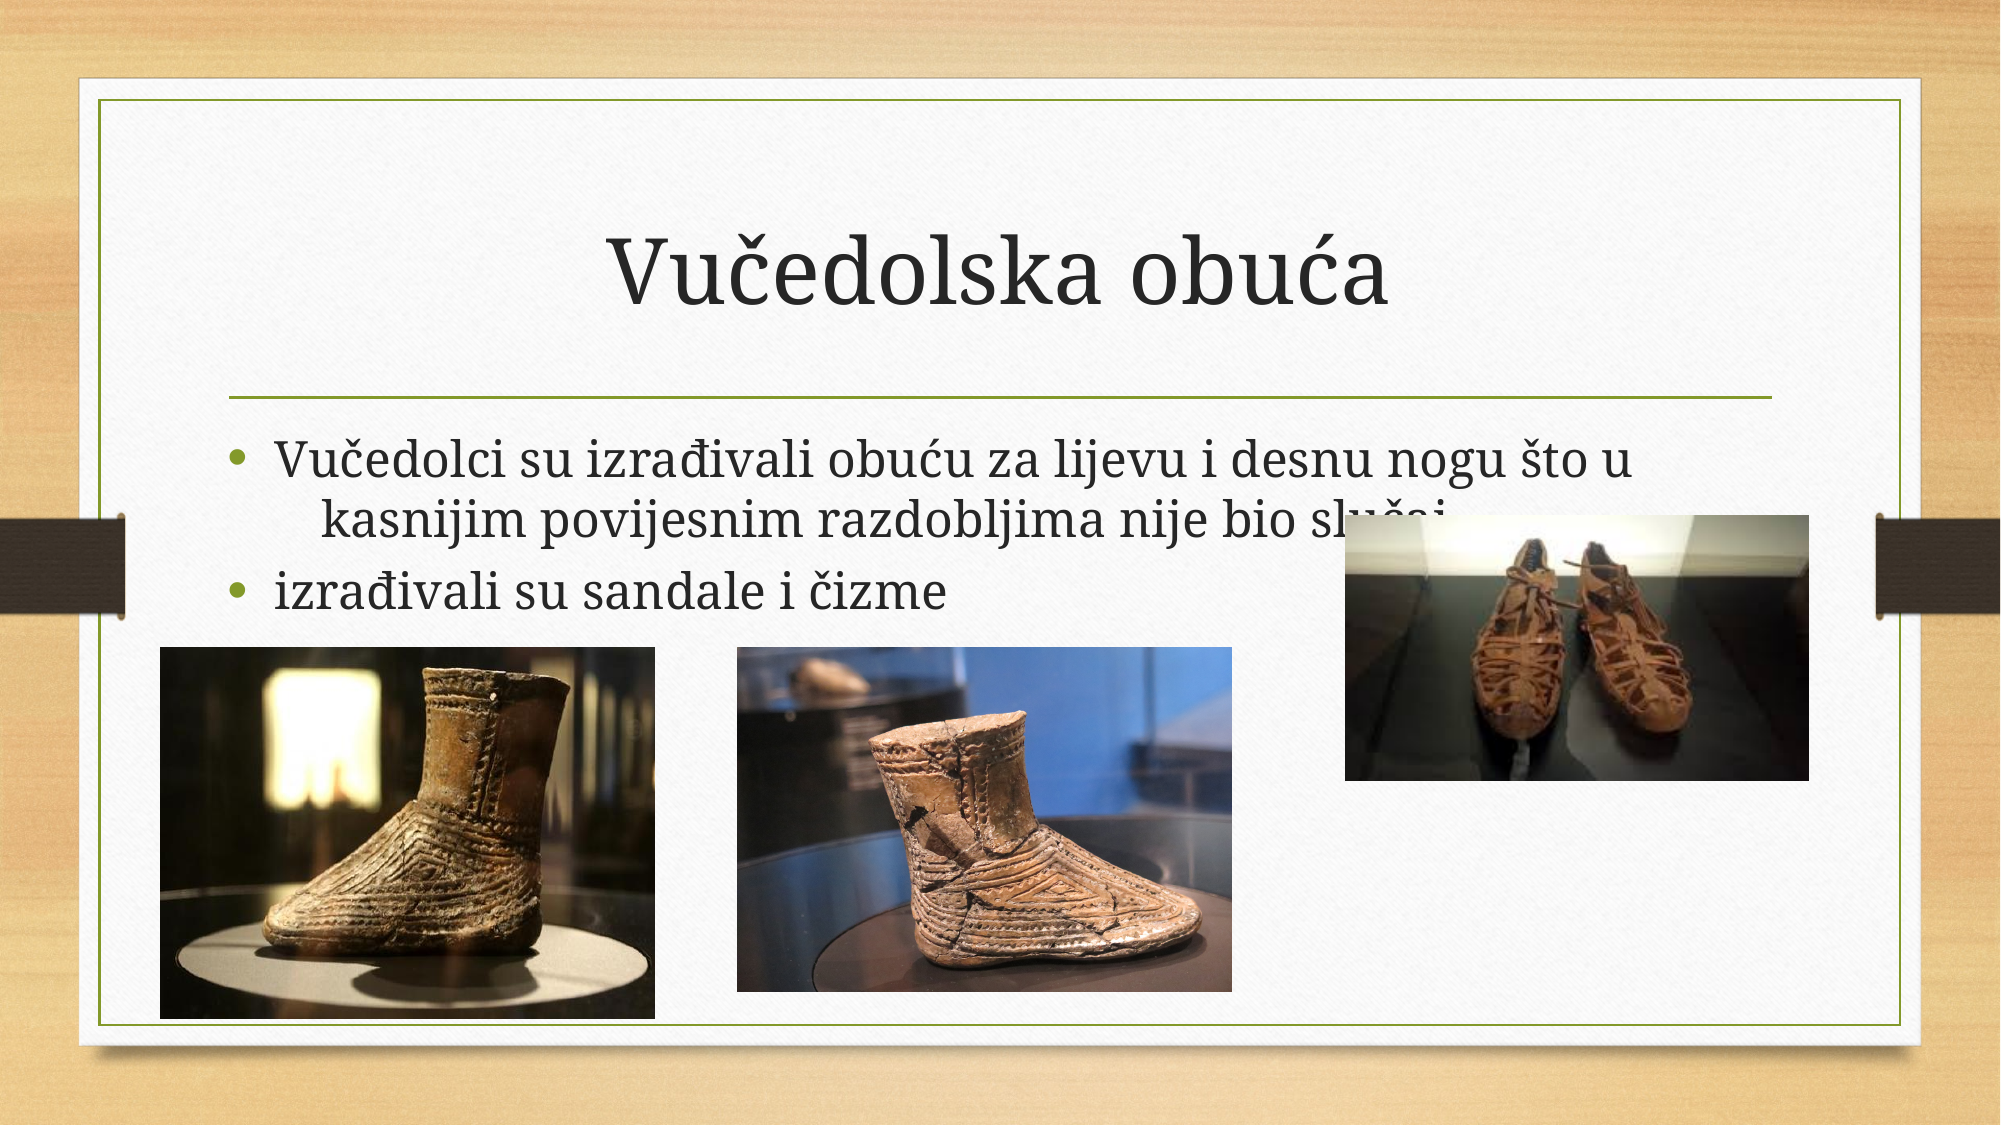

# Vučedolska obuća
Vučedolci su izrađivali obuću za lijevu i desnu nogu što u kasnijim povijesnim razdobljima nije bio slučaj
izrađivali su sandale i čizme